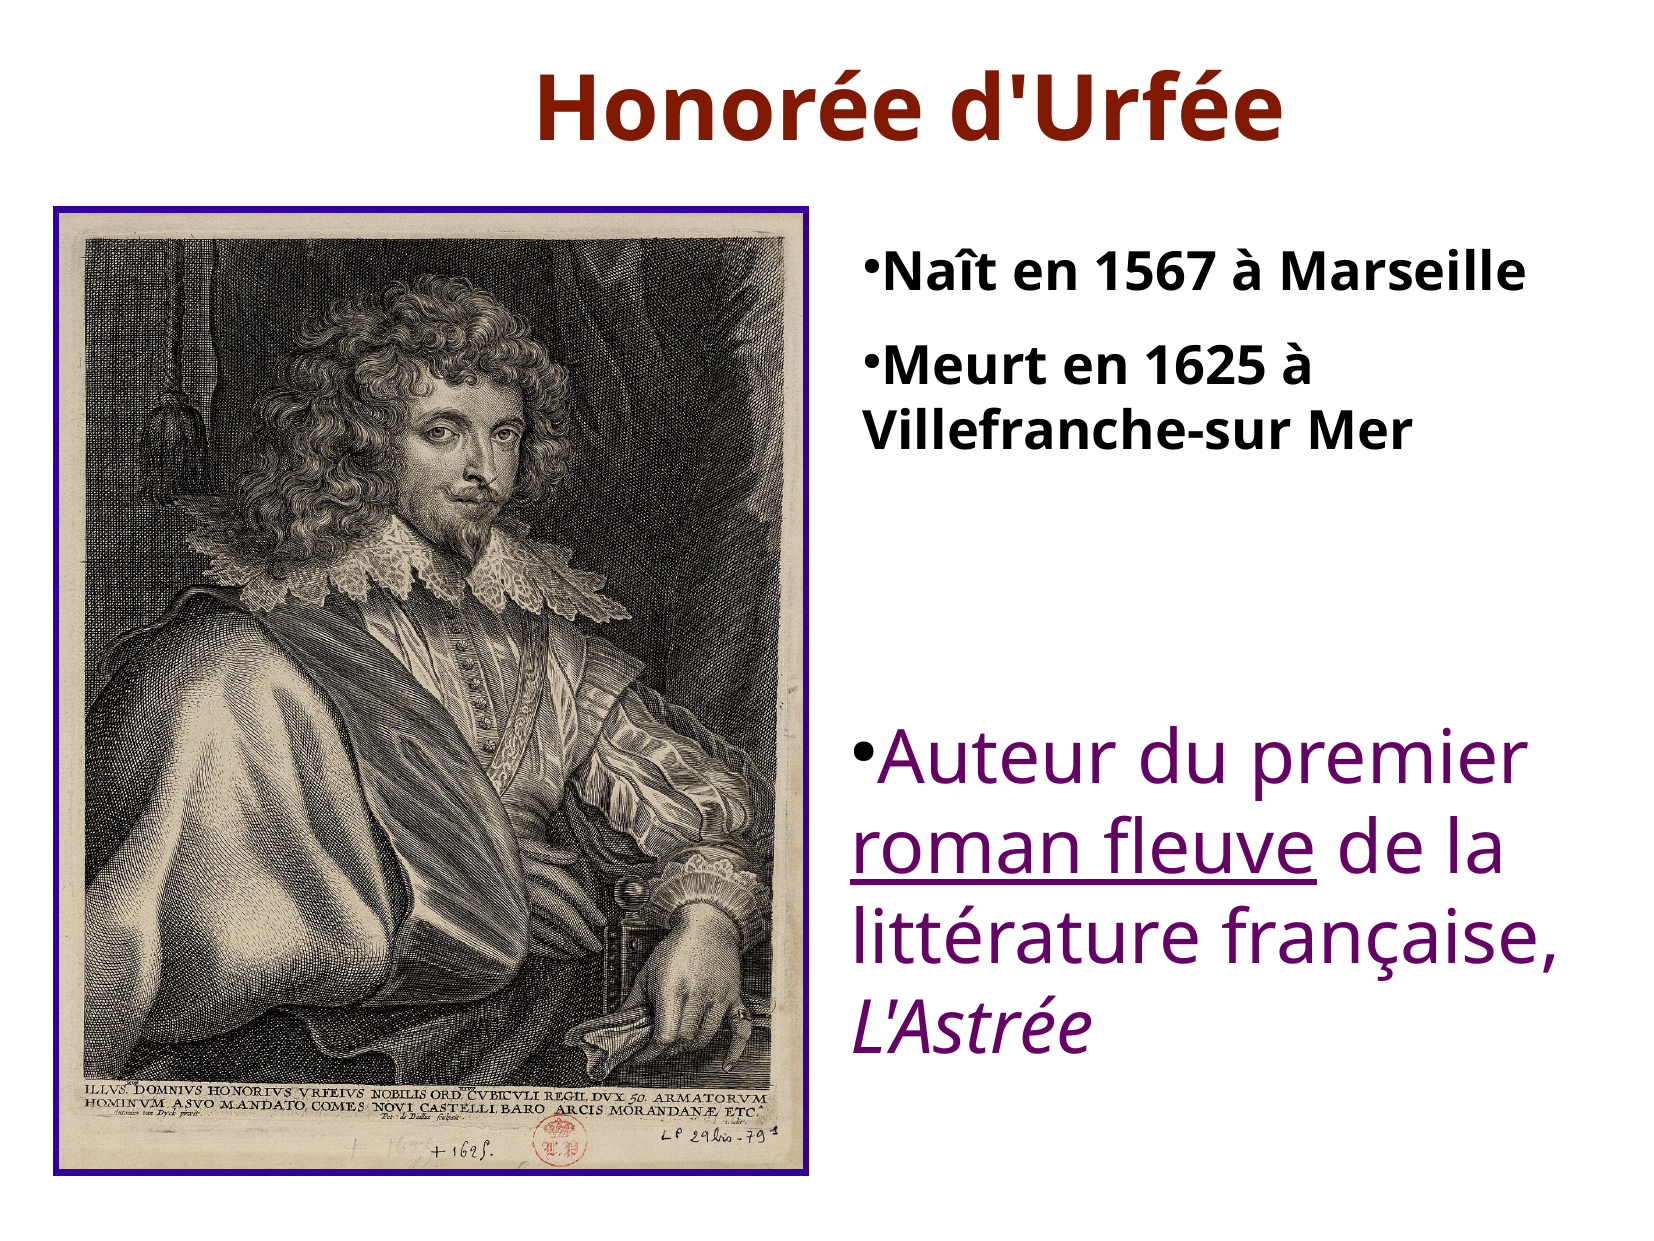

# Honorée d'Urfée
Naît en 1567 à Marseille
Meurt en 1625 à Villefranche-sur Mer
Auteur du premier roman fleuve de la littérature française, L'Astrée